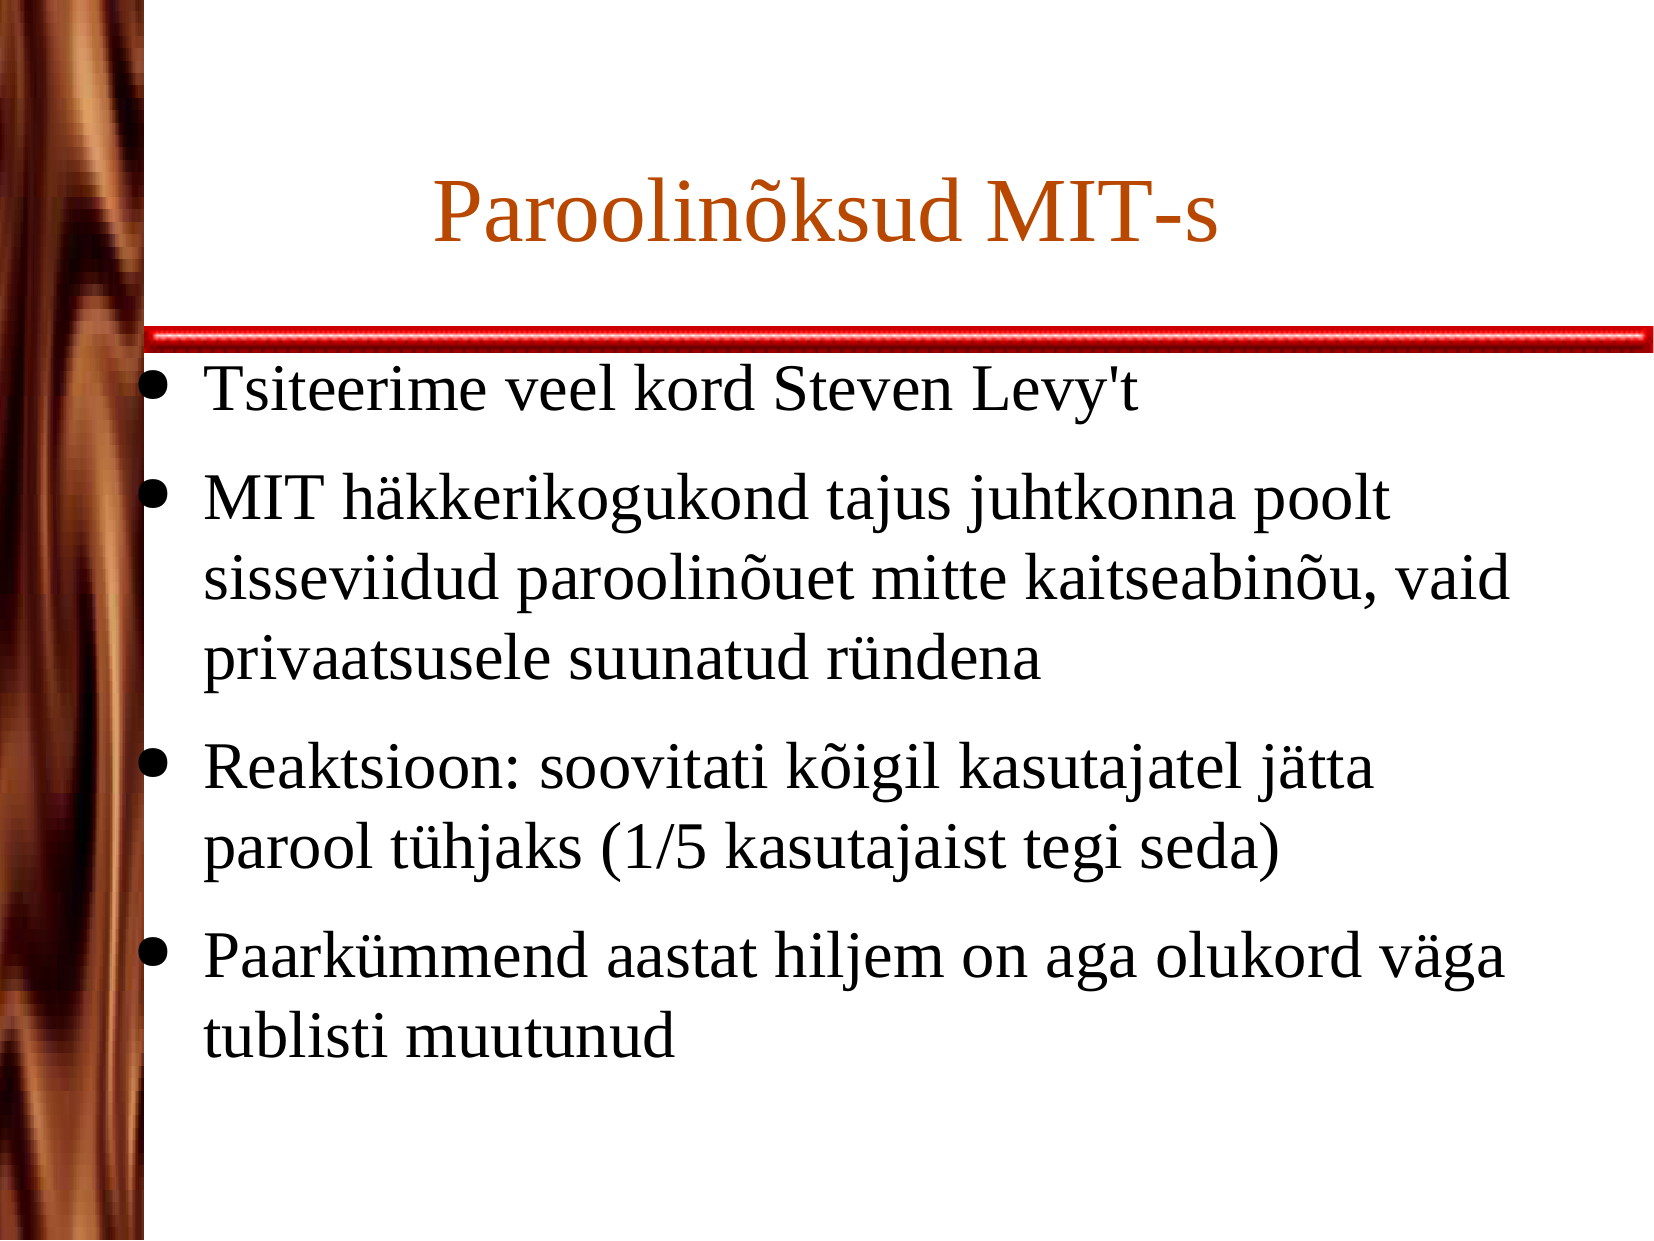

# Paroolinõksud MIT-s
Tsiteerime veel kord Steven Levy't
MIT häkkerikogukond tajus juhtkonna poolt sisseviidud paroolinõuet mitte kaitseabinõu, vaid privaatsusele suunatud ründena
Reaktsioon: soovitati kõigil kasutajatel jätta parool tühjaks (1/5 kasutajaist tegi seda)
Paarkümmend aastat hiljem on aga olukord väga tublisti muutunud